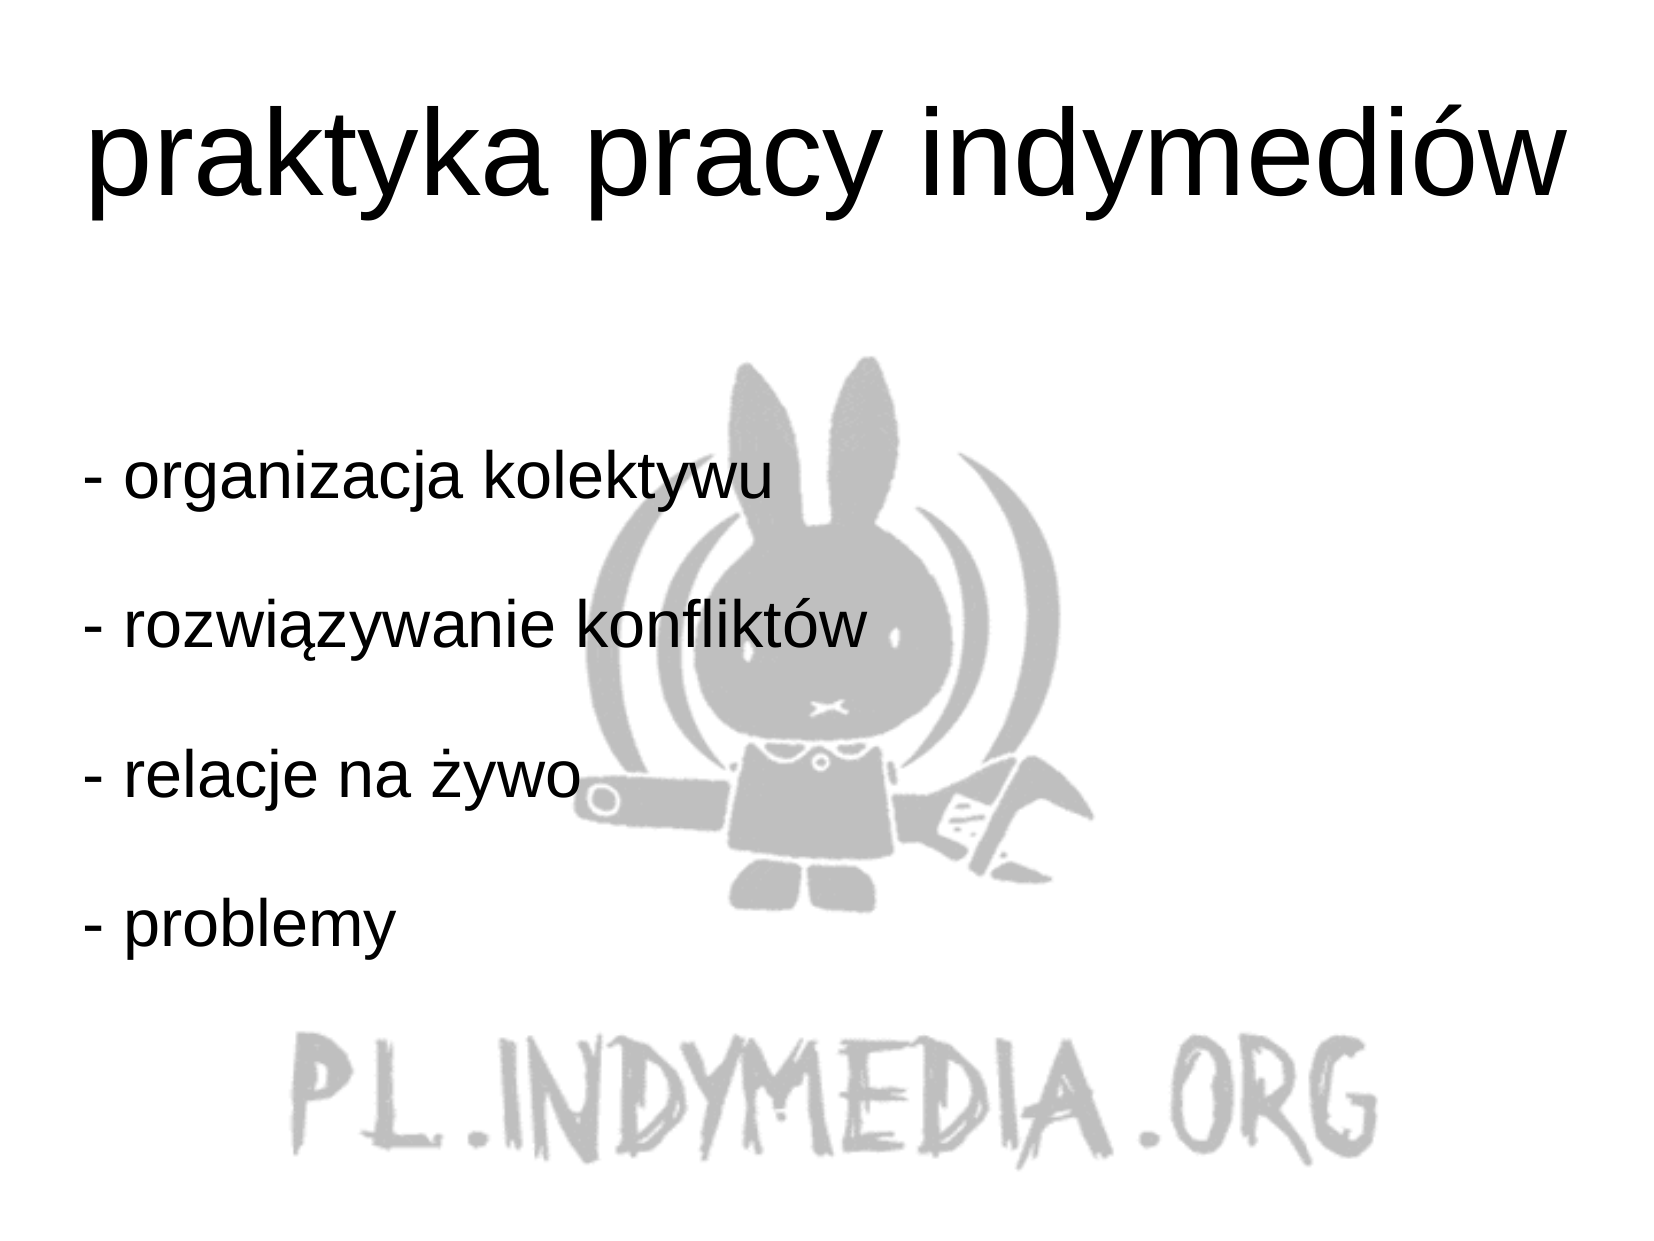

# praktyka pracy indymediów
- organizacja kolektywu
- rozwiązywanie konfliktów
- relacje na żywo
- problemy